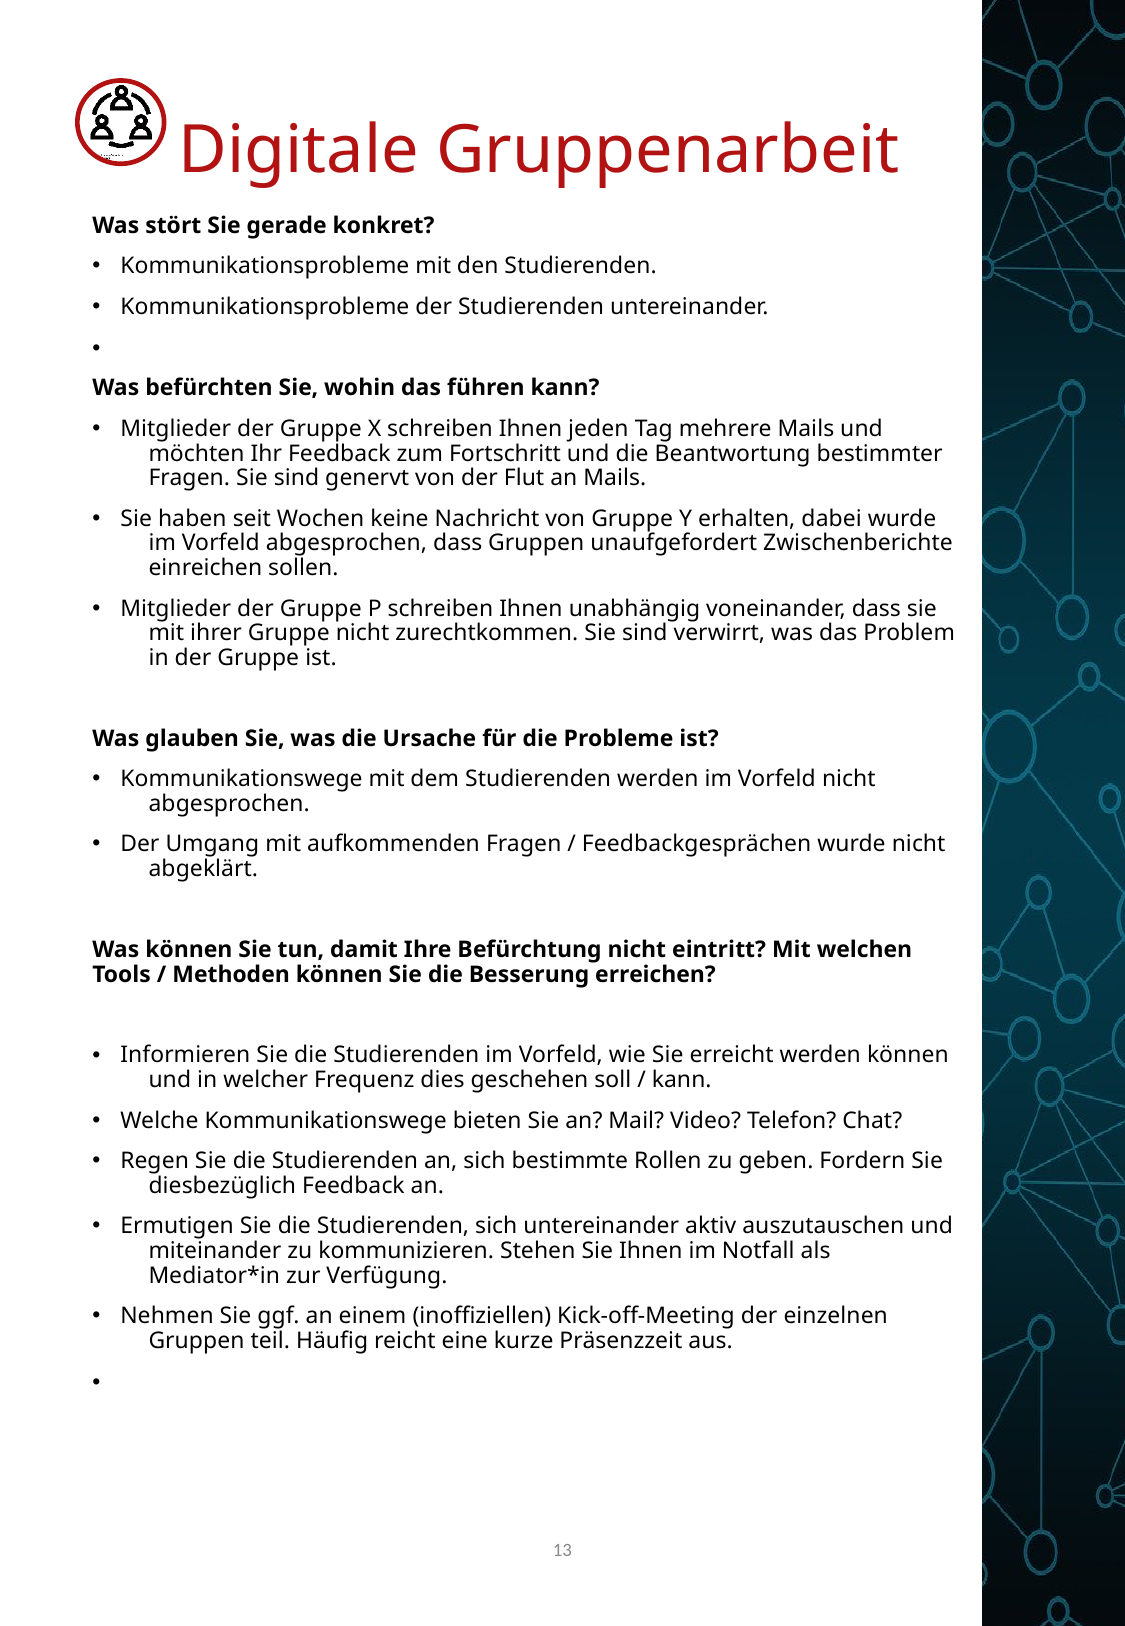

# Digitale Gruppenarbeit
Was stört Sie gerade konkret?
Kommunikationsprobleme mit den Studierenden.
Kommunikationsprobleme der Studierenden untereinander.
Was befürchten Sie, wohin das führen kann?
Mitglieder der Gruppe X schreiben Ihnen jeden Tag mehrere Mails und möchten Ihr Feedback zum Fortschritt und die Beantwortung bestimmter Fragen. Sie sind genervt von der Flut an Mails.
Sie haben seit Wochen keine Nachricht von Gruppe Y erhalten, dabei wurde im Vorfeld abgesprochen, dass Gruppen unaufgefordert Zwischenberichte einreichen sollen.
Mitglieder der Gruppe P schreiben Ihnen unabhängig voneinander, dass sie mit ihrer Gruppe nicht zurechtkommen. Sie sind verwirrt, was das Problem in der Gruppe ist.
Was glauben Sie, was die Ursache für die Probleme ist?
Kommunikationswege mit dem Studierenden werden im Vorfeld nicht abgesprochen.
Der Umgang mit aufkommenden Fragen / Feedbackgesprächen wurde nicht abgeklärt.
Was können Sie tun, damit Ihre Befürchtung nicht eintritt? Mit welchen Tools / Methoden können Sie die Besserung erreichen?
Informieren Sie die Studierenden im Vorfeld, wie Sie erreicht werden können und in welcher Frequenz dies geschehen soll / kann.
Welche Kommunikationswege bieten Sie an? Mail? Video? Telefon? Chat?
Regen Sie die Studierenden an, sich bestimmte Rollen zu geben. Fordern Sie diesbezüglich Feedback an.
Ermutigen Sie die Studierenden, sich untereinander aktiv auszutauschen und miteinander zu kommunizieren. Stehen Sie Ihnen im Notfall als Mediator*in zur Verfügung.
Nehmen Sie ggf. an einem (inoffiziellen) Kick-off-Meeting der einzelnen Gruppen teil. Häufig reicht eine kurze Präsenzzeit aus.
13